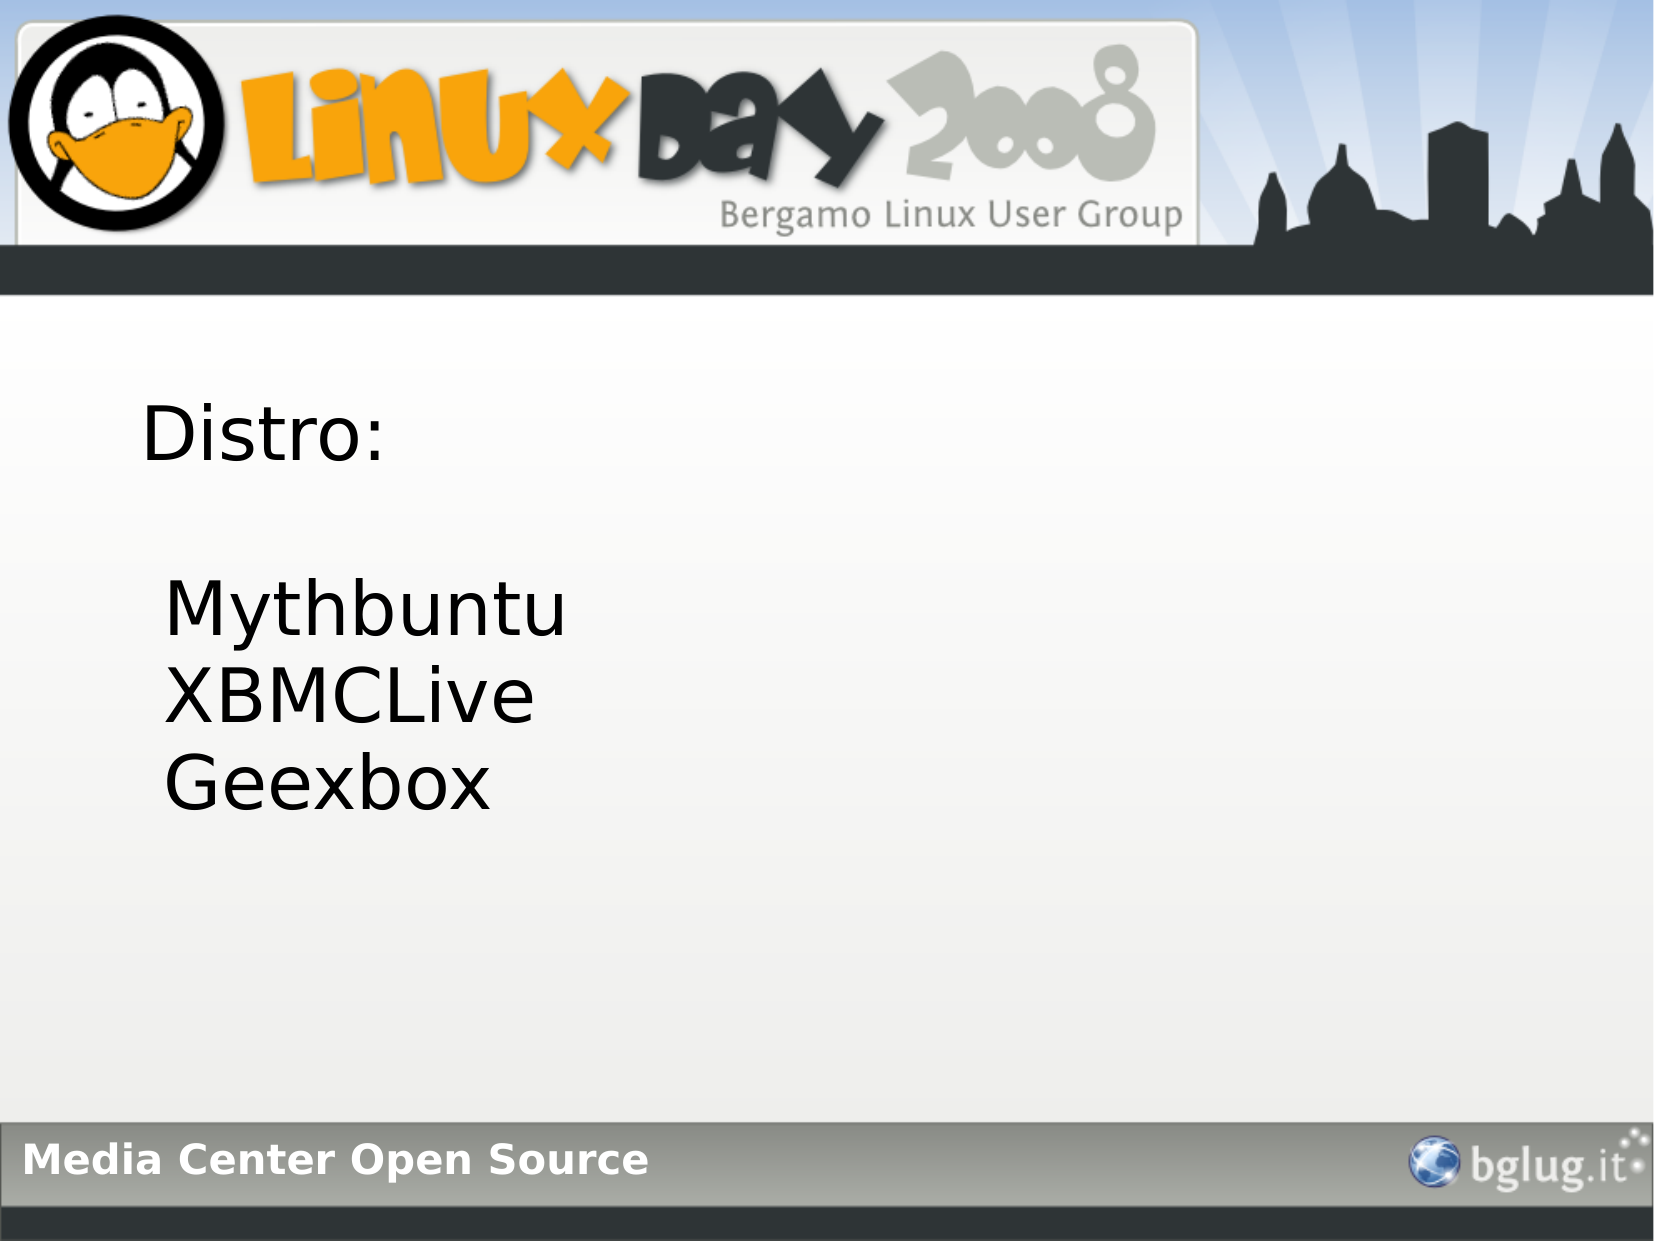

Distro:
 Mythbuntu
 XBMCLive
 Geexbox
Media Center Open Source